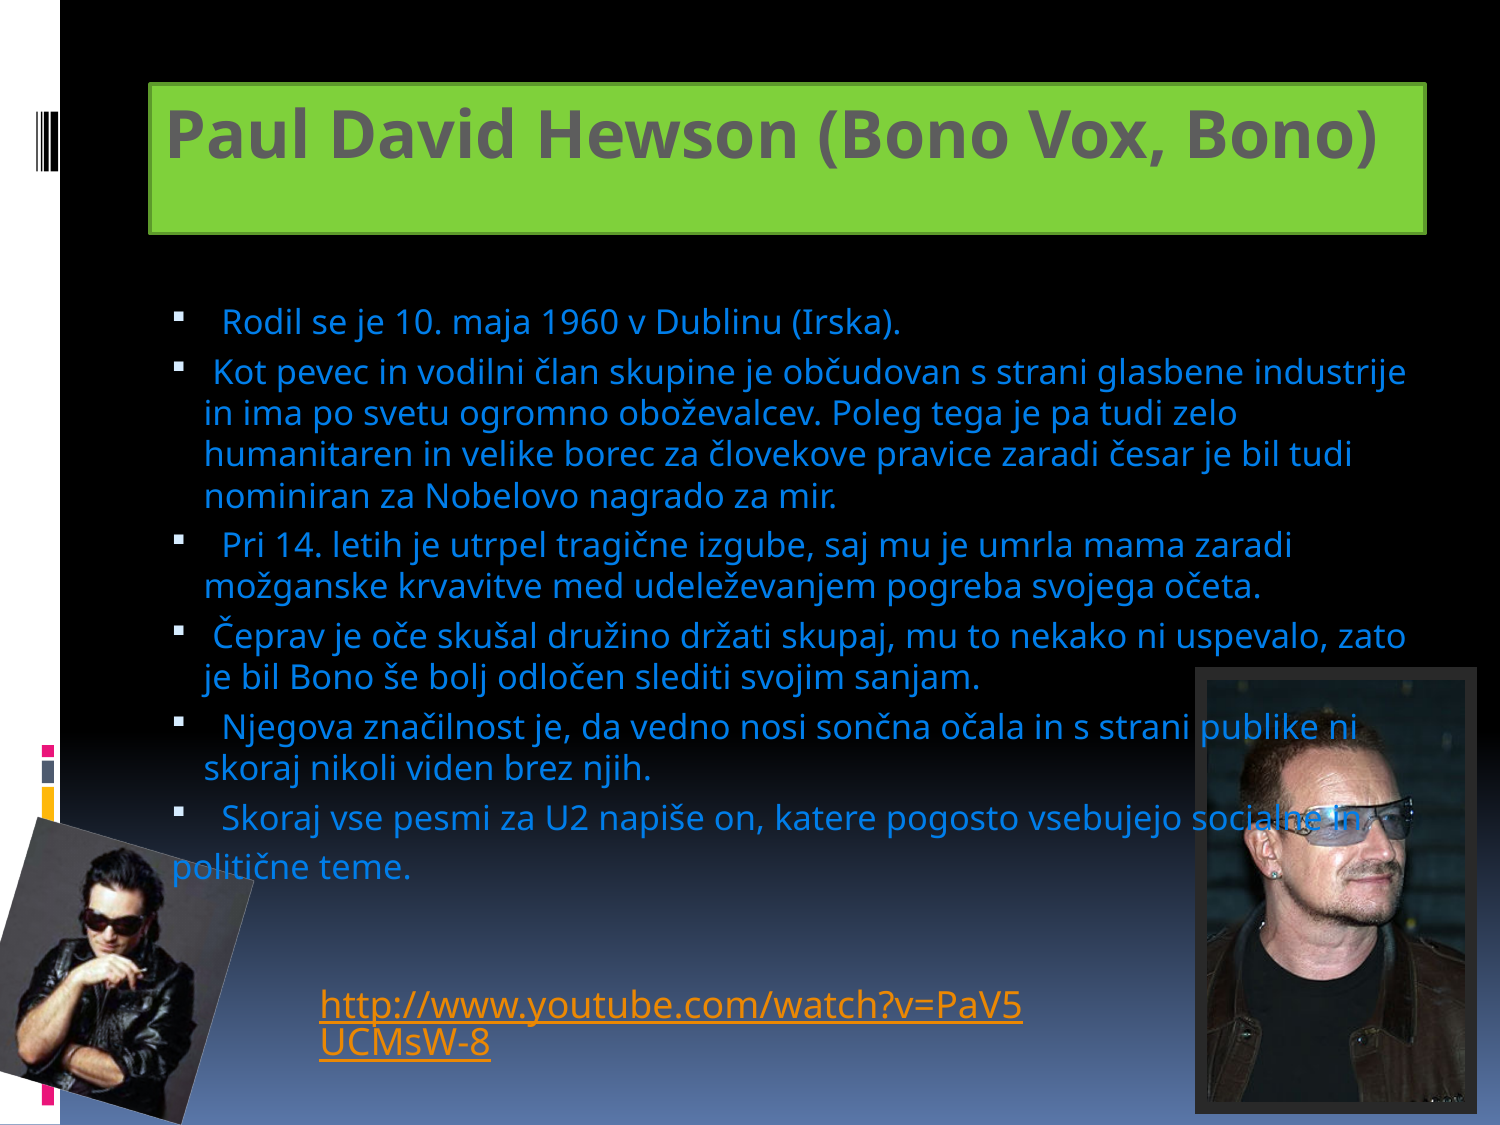

# Paul David Hewson (Bono Vox, Bono)
 Rodil se je 10. maja 1960 v Dublinu (Irska).
 Kot pevec in vodilni član skupine je občudovan s strani glasbene industrije in ima po svetu ogromno oboževalcev. Poleg tega je pa tudi zelo humanitaren in velike borec za človekove pravice zaradi česar je bil tudi nominiran za Nobelovo nagrado za mir.
 Pri 14. letih je utrpel tragične izgube, saj mu je umrla mama zaradi možganske krvavitve med udeleževanjem pogreba svojega očeta.
 Čeprav je oče skušal družino držati skupaj, mu to nekako ni uspevalo, zato je bil Bono še bolj odločen slediti svojim sanjam.
 Njegova značilnost je, da vedno nosi sončna očala in s strani publike ni skoraj nikoli viden brez njih.
 Skoraj vse pesmi za U2 napiše on, katere pogosto vsebujejo socialne in
politične teme.
http://www.youtube.com/watch?v=PaV5UCMsW-8